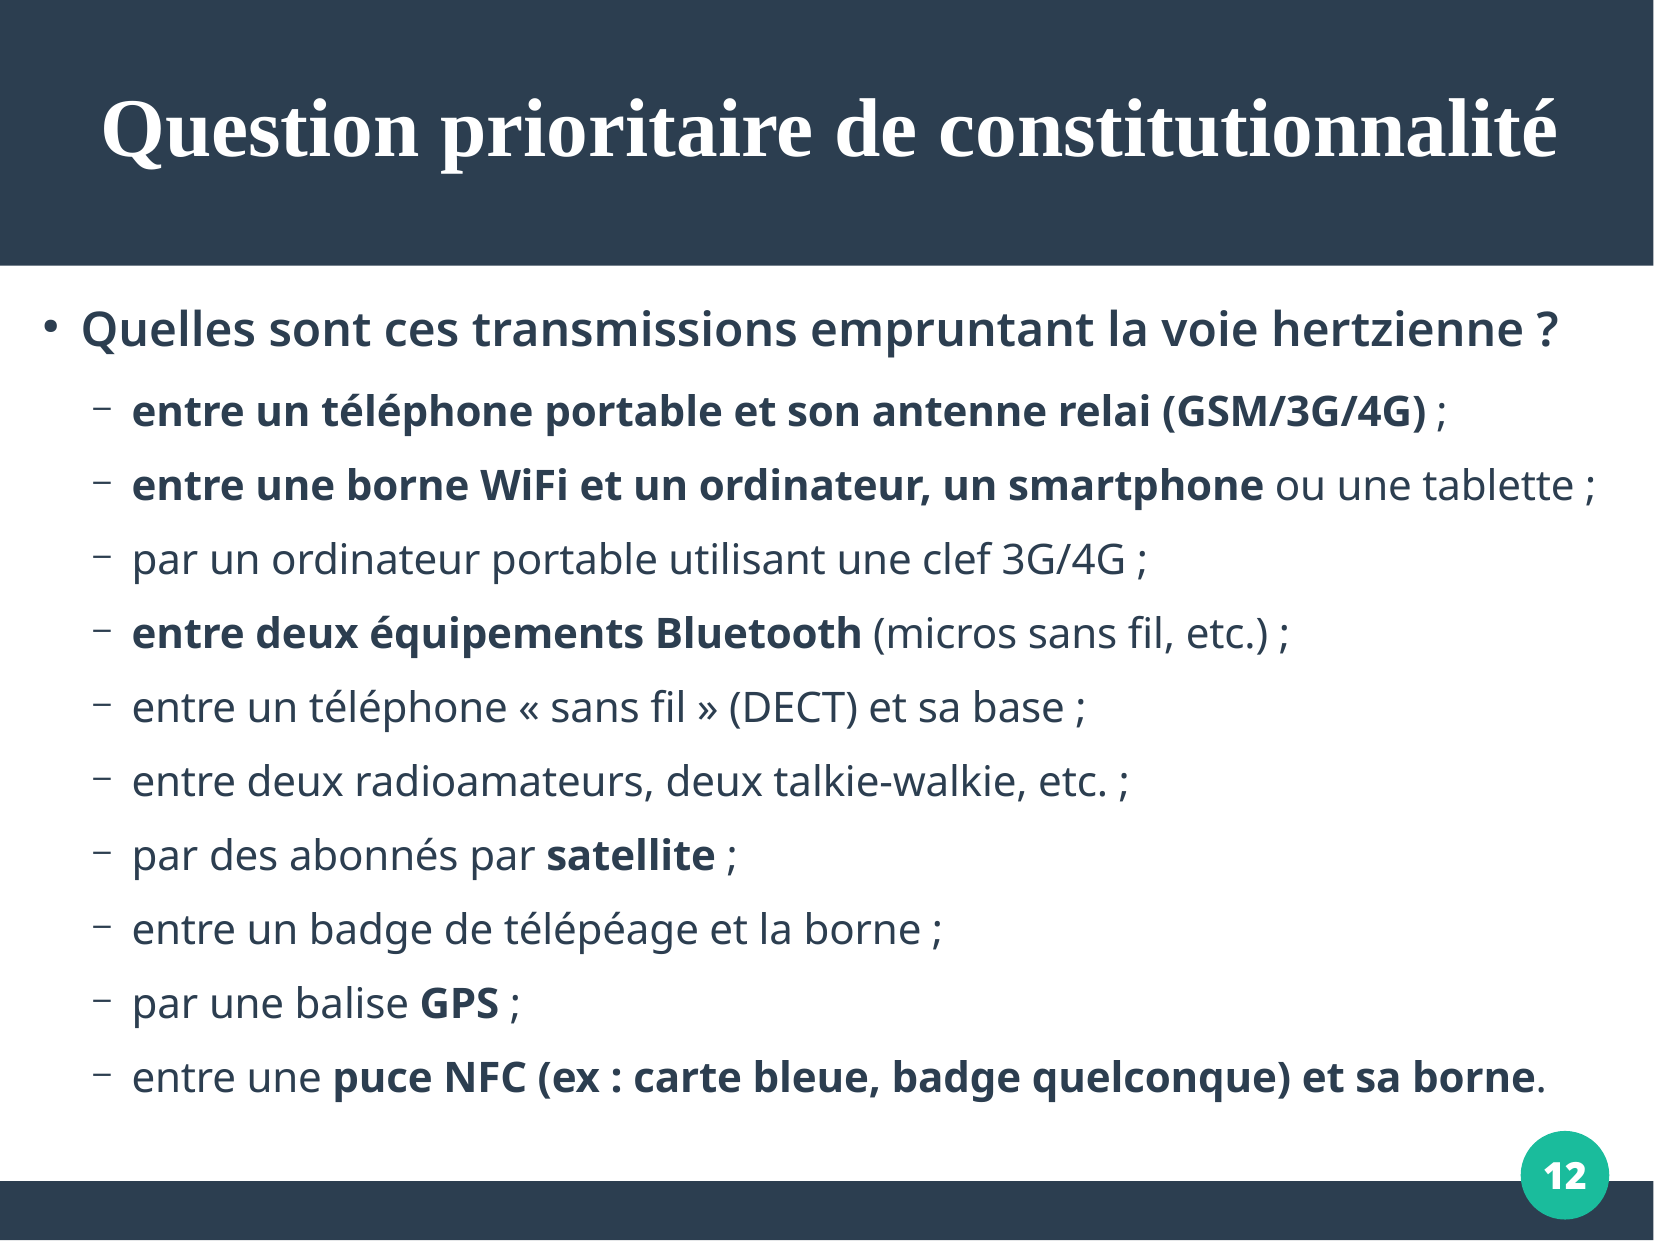

# Question prioritaire de constitutionnalité
Quelles sont ces transmissions empruntant la voie hertzienne ?
entre un téléphone portable et son antenne relai (GSM/3G/4G) ;
entre une borne WiFi et un ordinateur, un smartphone ou une tablette ;
par un ordinateur portable utilisant une clef 3G/4G ;
entre deux équipements Bluetooth (micros sans fil, etc.) ;
entre un téléphone « sans fil » (DECT) et sa base ;
entre deux radioamateurs, deux talkie-walkie, etc. ;
par des abonnés par satellite ;
entre un badge de télépéage et la borne ;
par une balise GPS ;
entre une puce NFC (ex : carte bleue, badge quelconque) et sa borne.
12